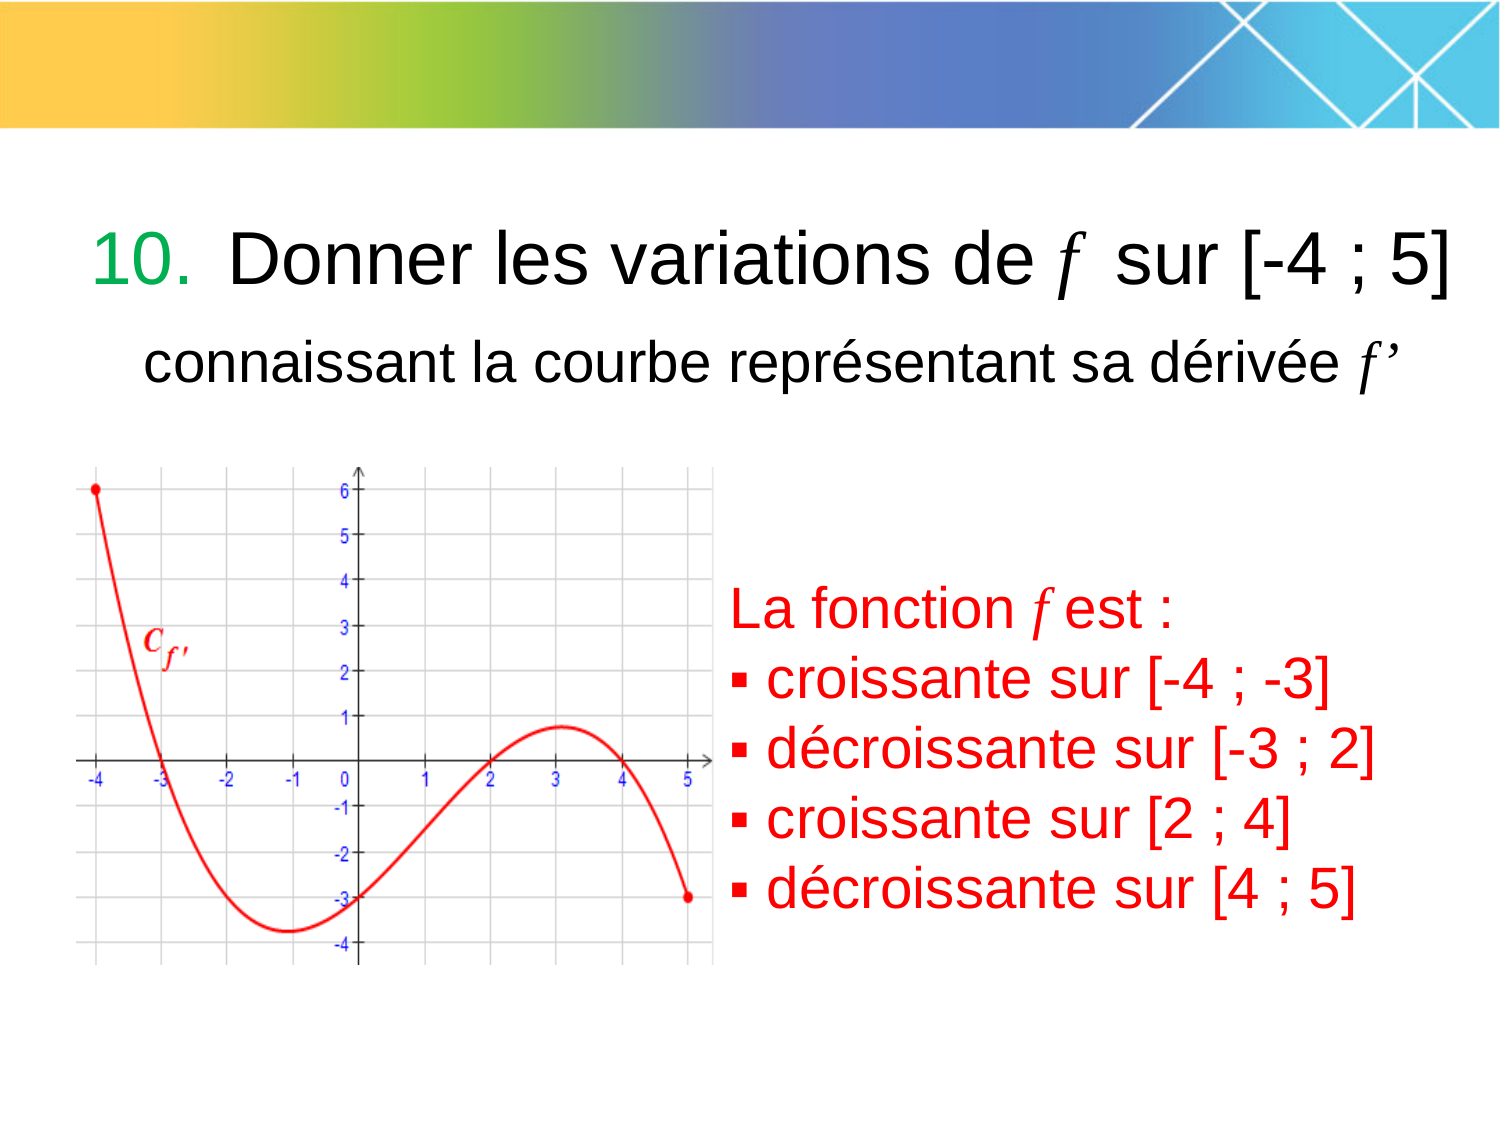

Donner les variations de f sur [-4 ; 5]
connaissant la courbe représentant sa dérivée f’
La fonction f est :
▪ croissante sur [-4 ; -3]
▪ décroissante sur [-3 ; 2]
▪ croissante sur [2 ; 4]
▪ décroissante sur [4 ; 5]